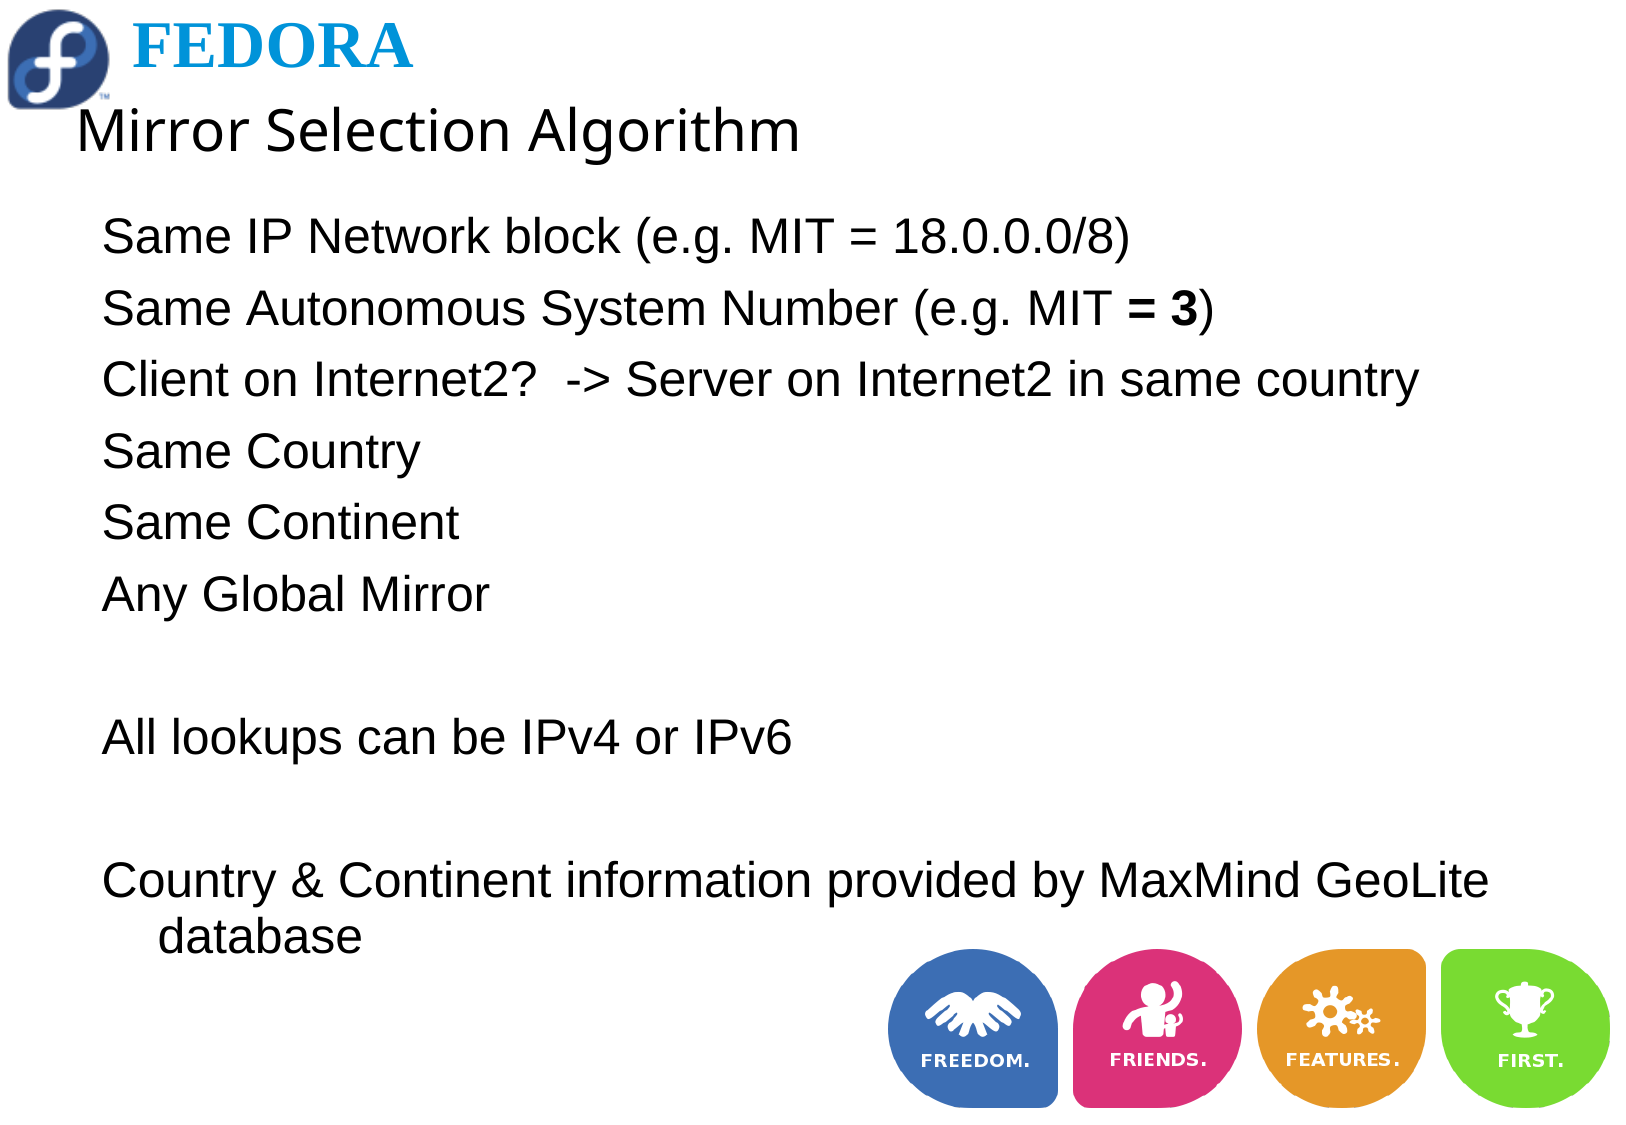

# Mirror Selection Algorithm
Same IP Network block (e.g. MIT = 18.0.0.0/8)
Same Autonomous System Number (e.g. MIT = 3)
Client on Internet2? -> Server on Internet2 in same country
Same Country
Same Continent
Any Global Mirror
All lookups can be IPv4 or IPv6
Country & Continent information provided by MaxMind GeoLite database